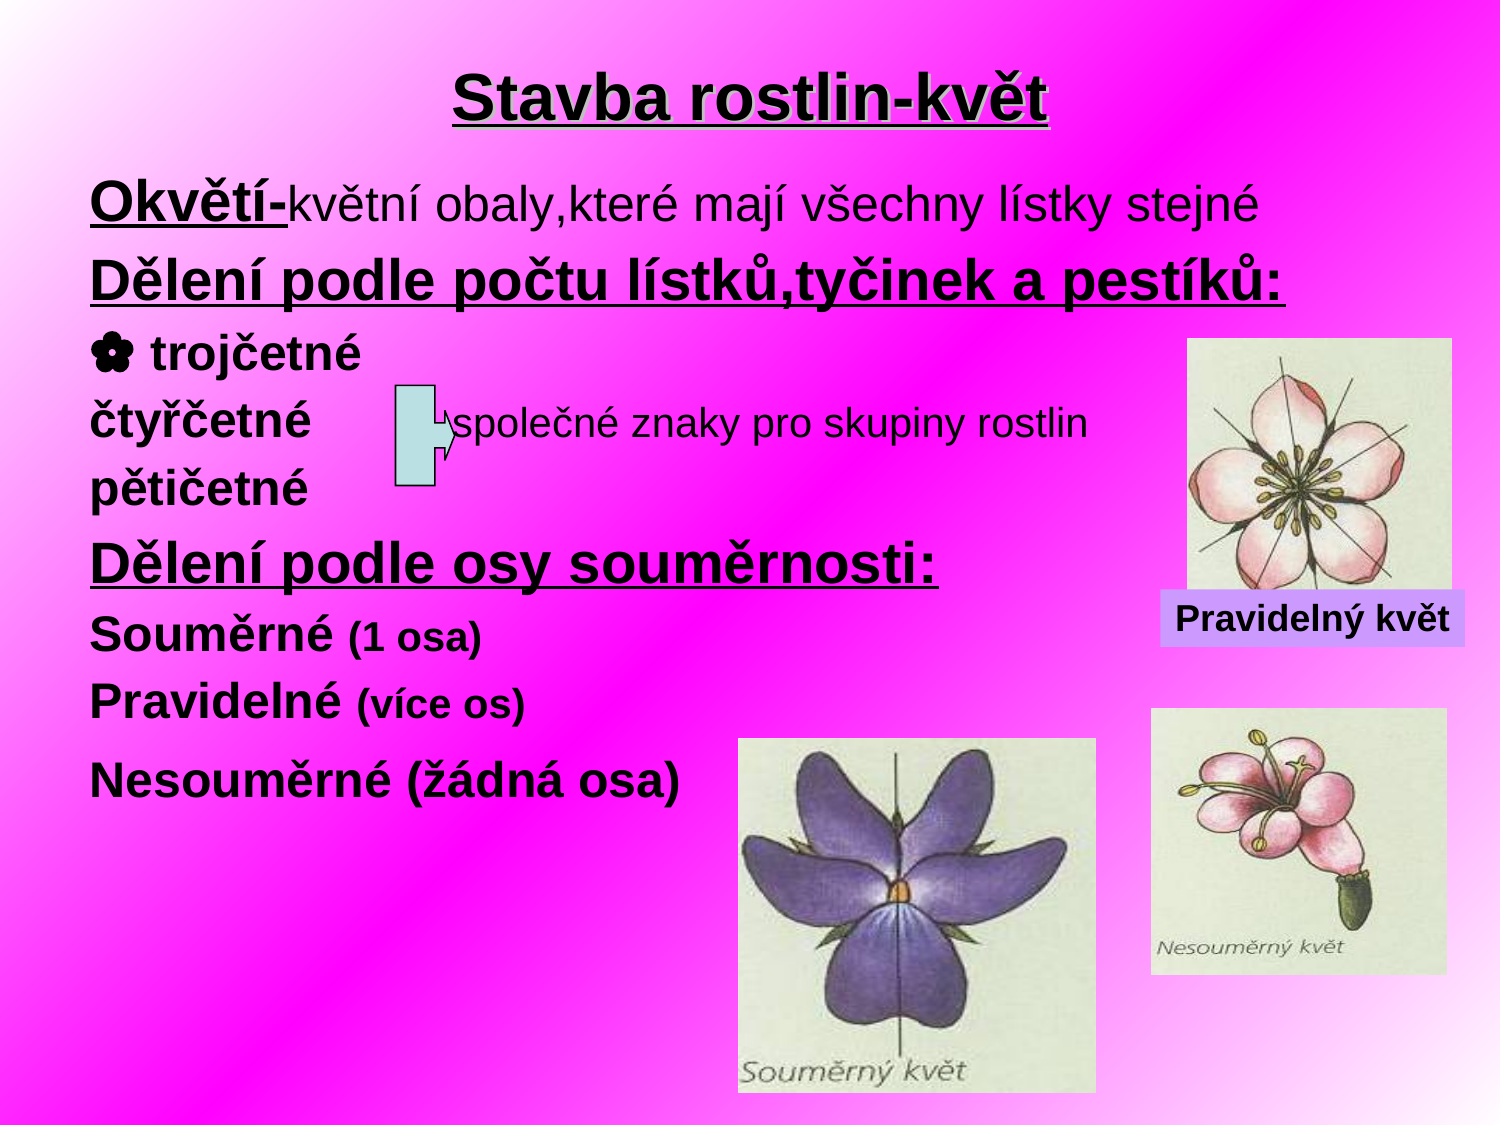

# Stavba rostlin-květ
Okvětí-květní obaly,které mají všechny lístky stejné
Dělení podle počtu lístků,tyčinek a pestíků:
 trojčetné
čtyřčetné společné znaky pro skupiny rostlin
pětičetné
Dělení podle osy souměrnosti:
Souměrné (1 osa)‏
Pravidelné (více os)‏
Nesouměrné (žádná osa)‏
Pravidelný květ